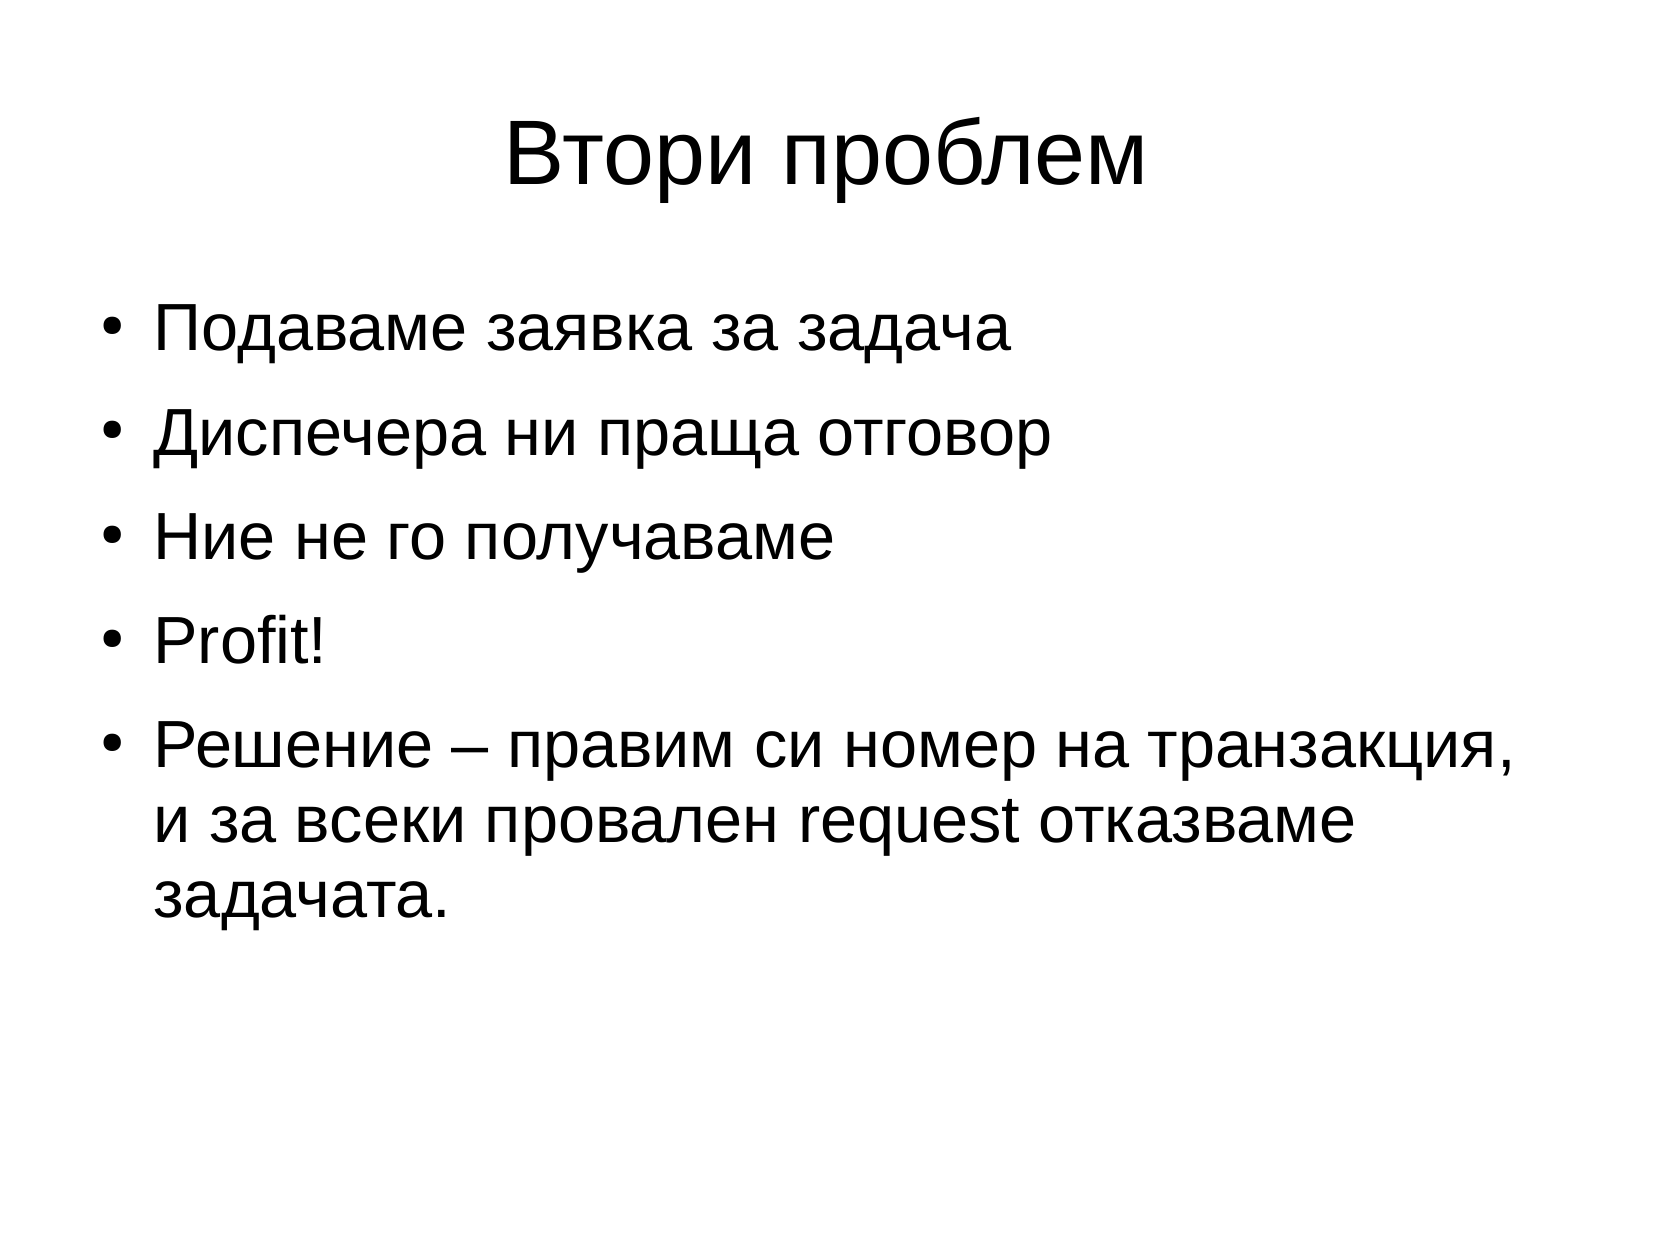

# Втори проблем
Подаваме заявка за задача
Диспечера ни праща отговор
Ние не го получаваме
Profit!
Решение – правим си номер на транзакция, и за всеки провален request отказваме задачата.